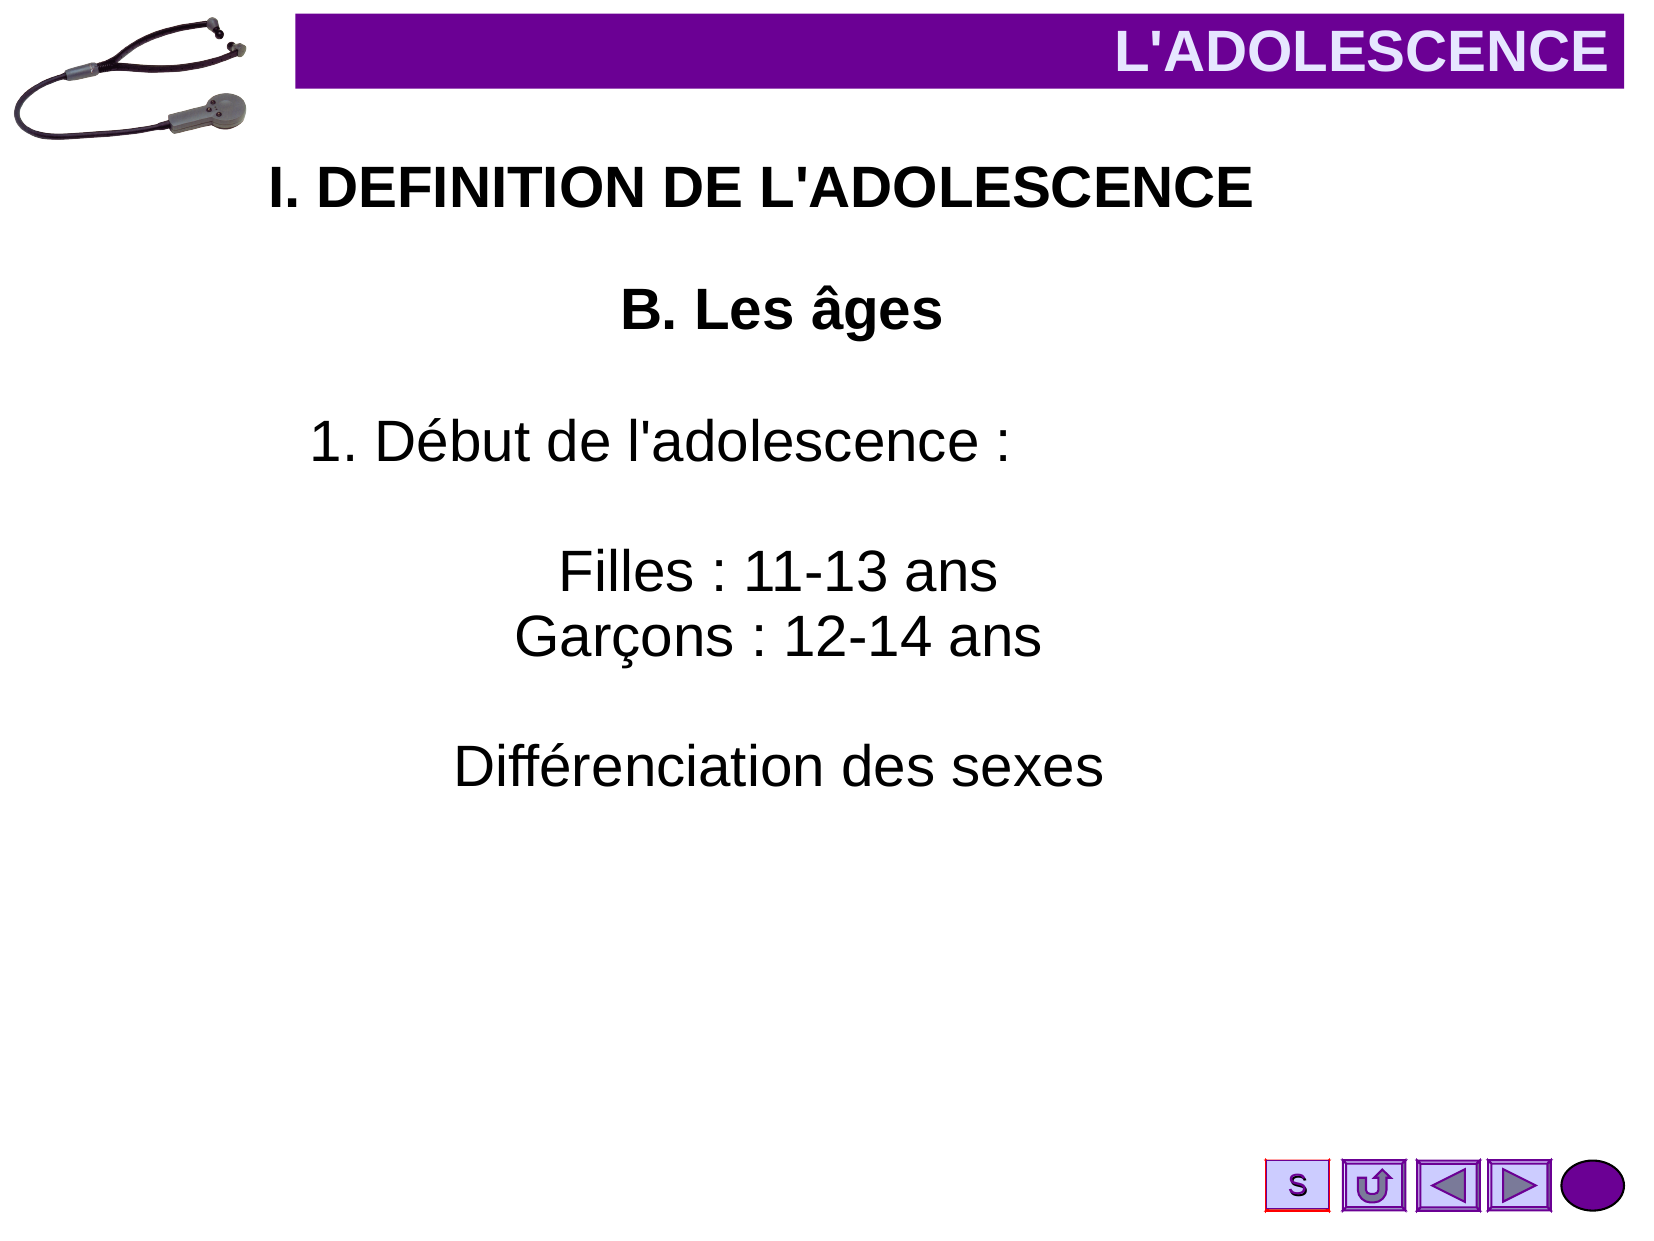

L'ADOLESCENCE
I. DEFINITION DE L'ADOLESCENCE
B. Les âges
1. Début de l'adolescence :
Filles : 11-13 ans
Garçons : 12-14 ans
Différenciation des sexes